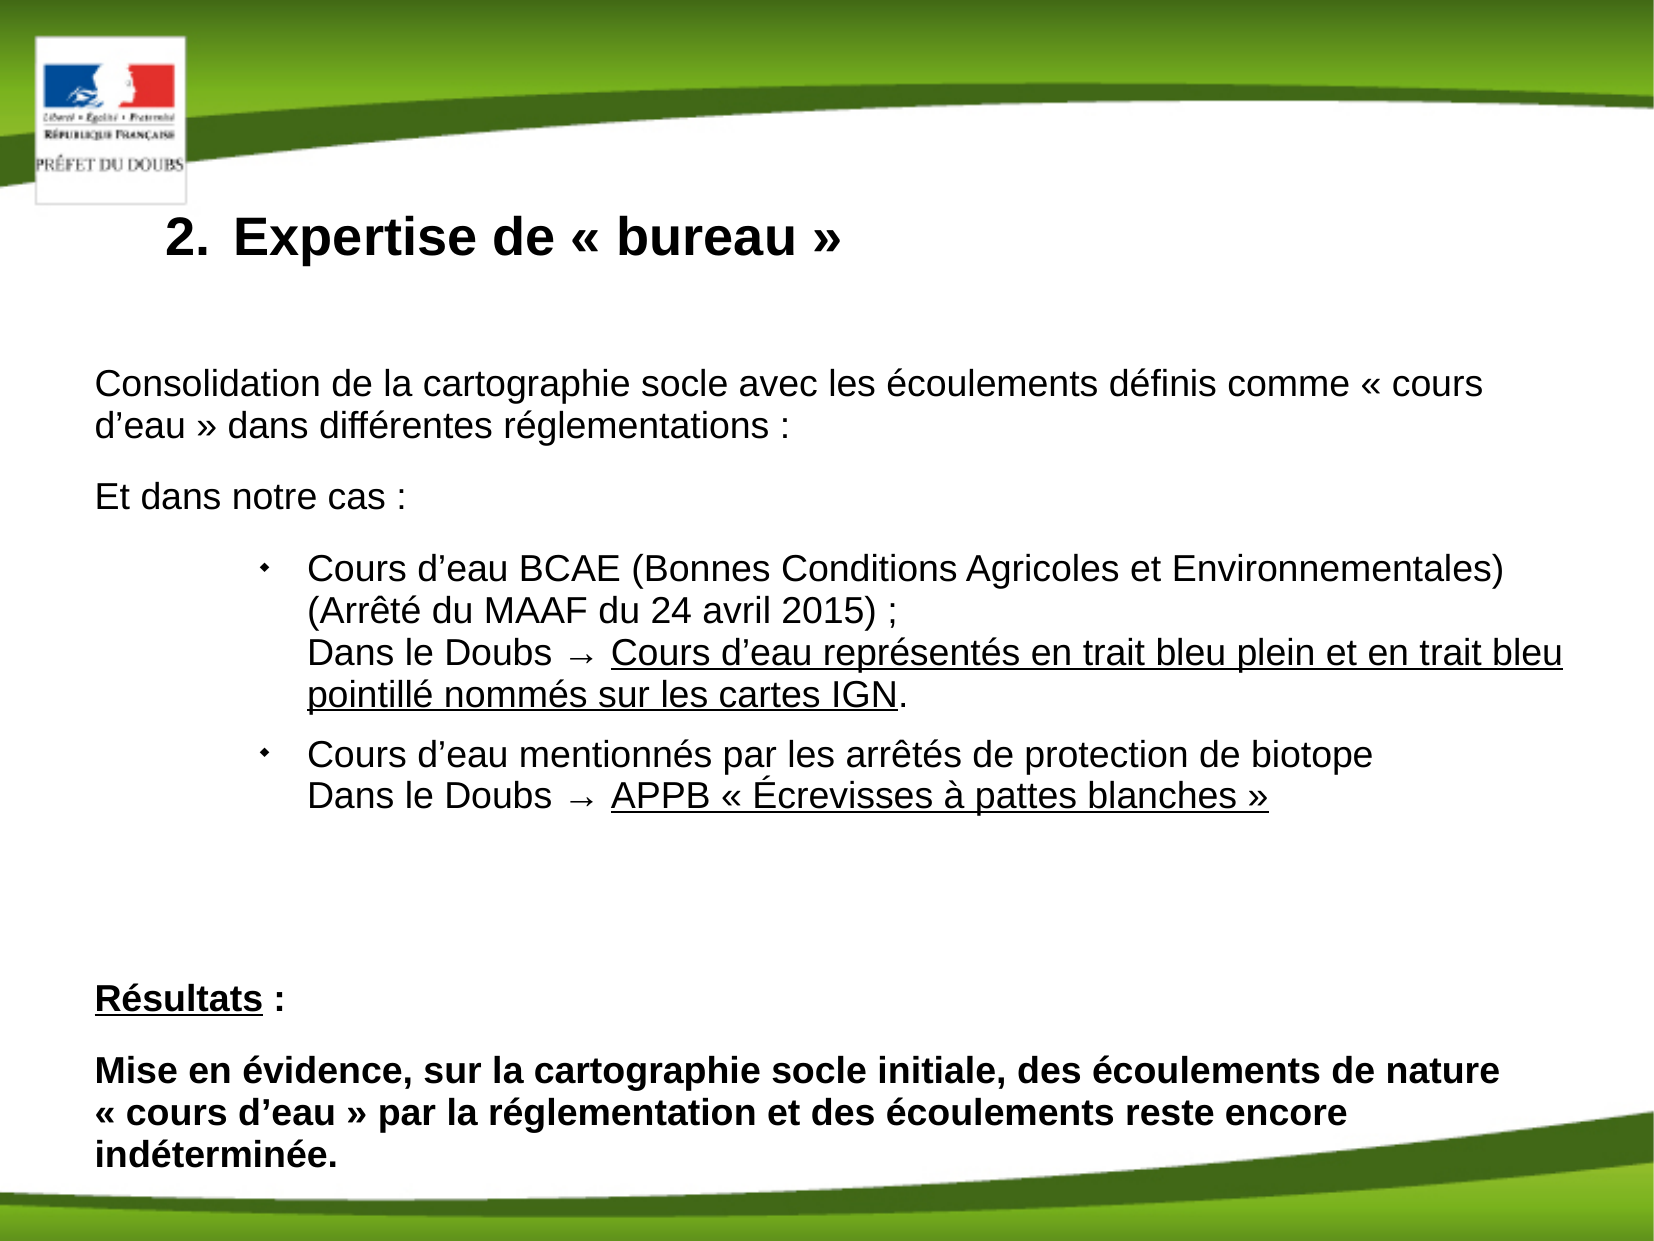

#
 Expertise de « bureau »
Consolidation de la cartographie socle avec les écoulements définis comme « cours d’eau » dans différentes réglementations :
Et dans notre cas :
Cours d’eau BCAE (Bonnes Conditions Agricoles et Environnementales) (Arrêté du MAAF du 24 avril 2015) ;
Dans le Doubs → Cours d’eau représentés en trait bleu plein et en trait bleu pointillé nommés sur les cartes IGN.
Cours d’eau mentionnés par les arrêtés de protection de biotope
Dans le Doubs → APPB « Écrevisses à pattes blanches »
Résultats :
Mise en évidence, sur la cartographie socle initiale, des écoulements de nature « cours d’eau » par la réglementation et des écoulements reste encore indéterminée.